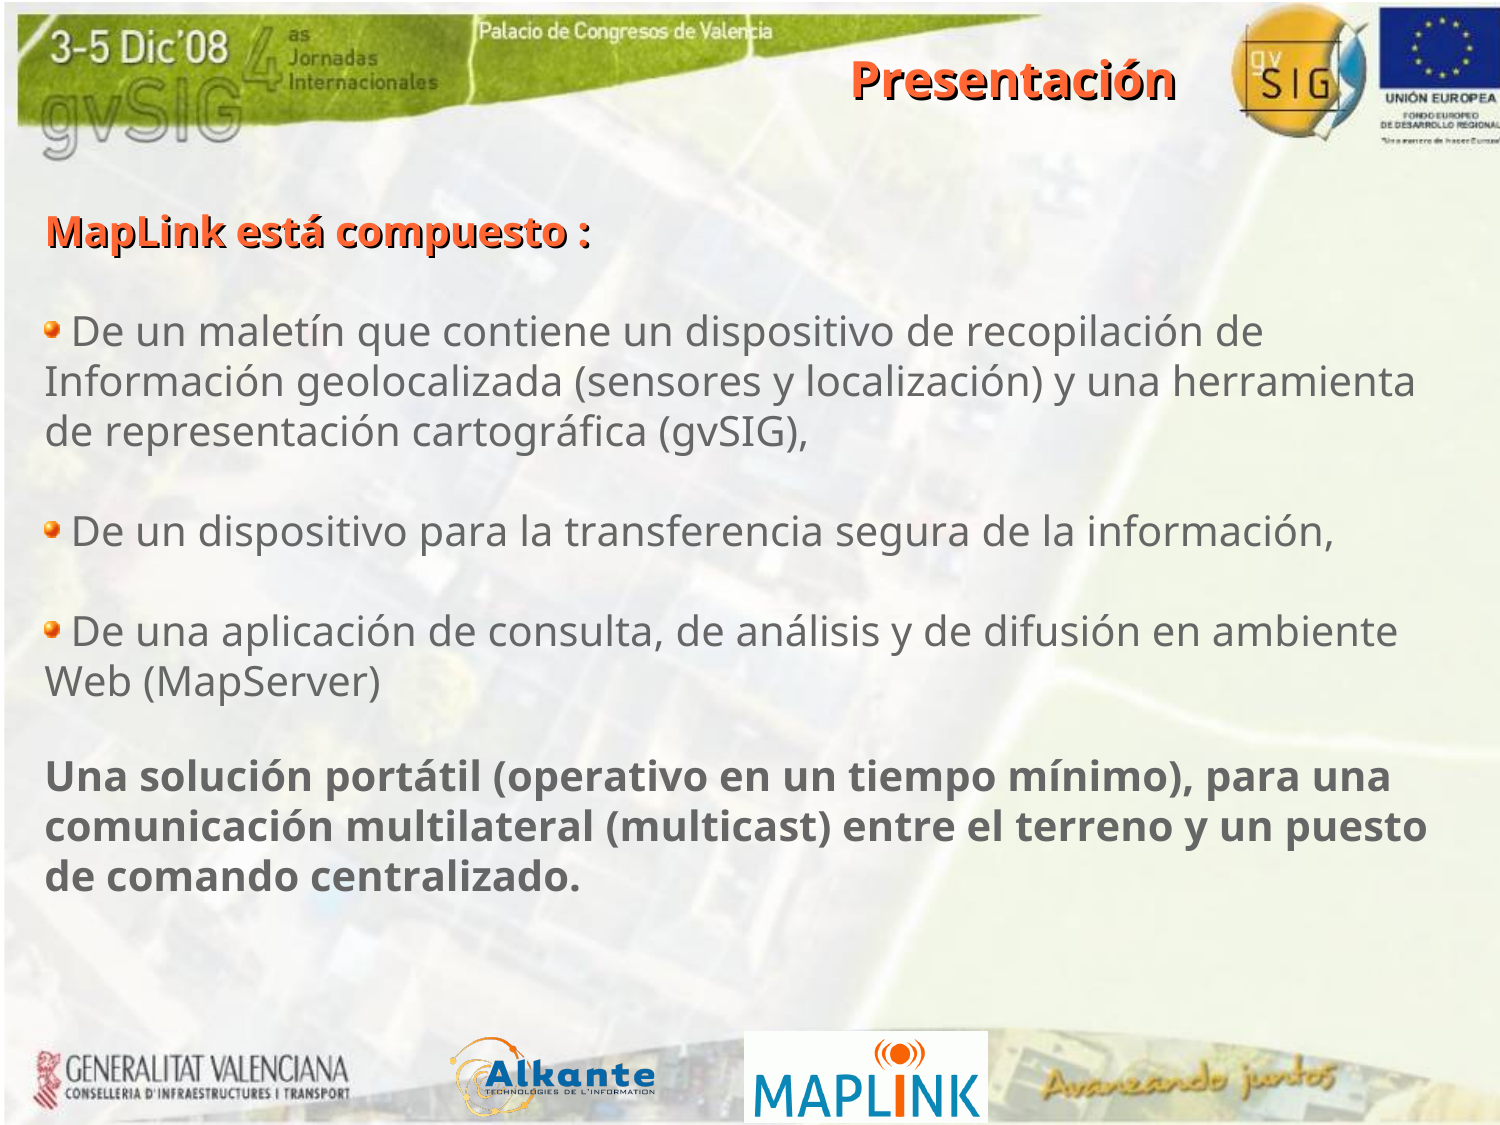

# Presentación
MapLink está compuesto :
 De un maletín que contiene un dispositivo de recopilación de Información geolocalizada (sensores y localización) y una herramienta de representación cartográfica (gvSIG),
 De un dispositivo para la transferencia segura de la información,
 De una aplicación de consulta, de análisis y de difusión en ambiente Web (MapServer)‏
Una solución portátil (operativo en un tiempo mínimo), para una comunicación multilateral (multicast) entre el terreno y un puesto de comando centralizado.